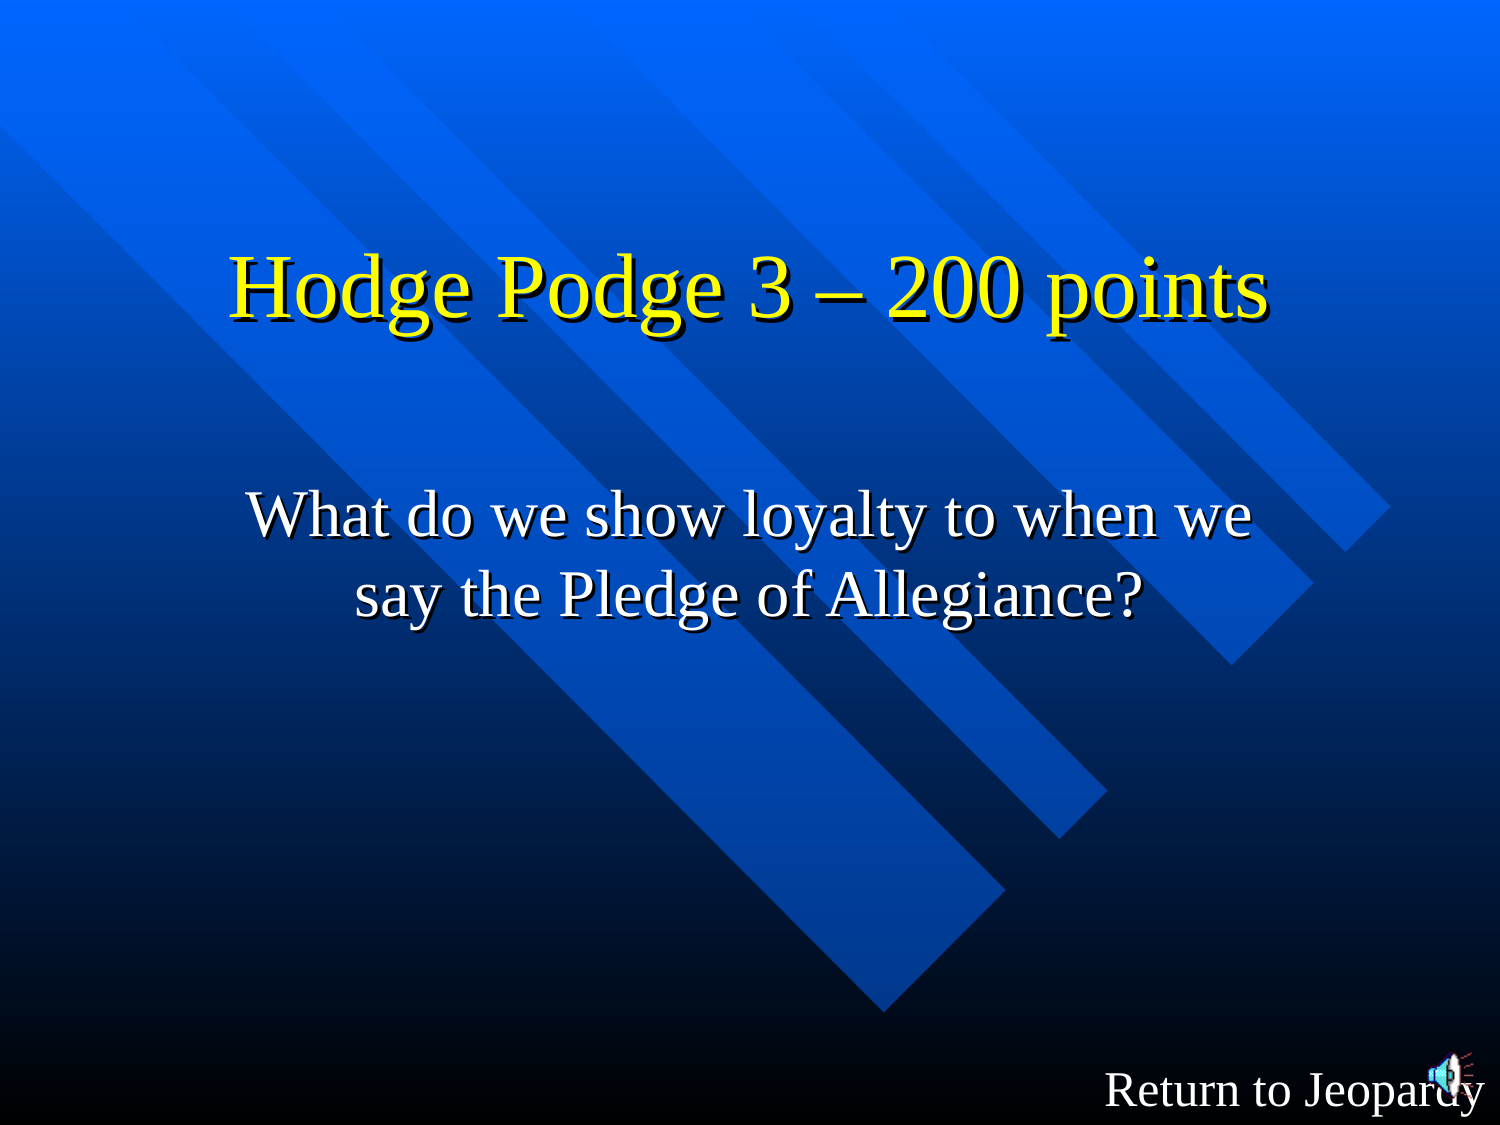

# Hodge Podge 3 – 200 points
What do we show loyalty to when we say the Pledge of Allegiance?
Return to Jeopardy